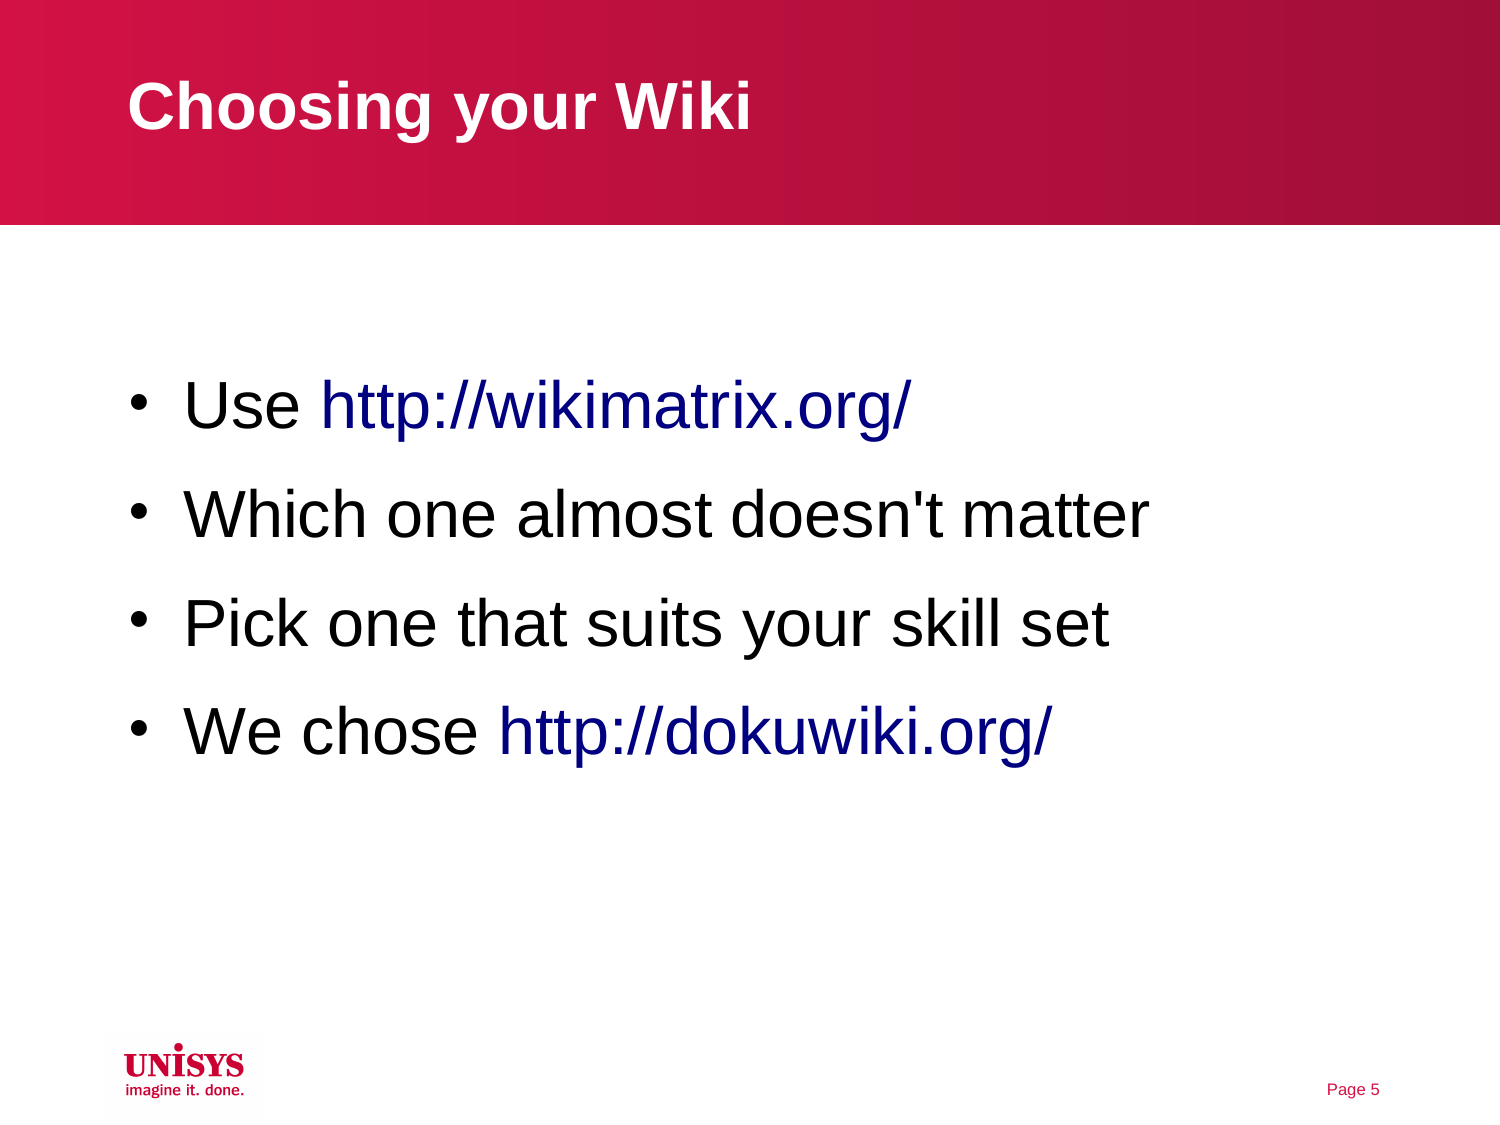

# Choosing your Wiki
Use http://wikimatrix.org/
Which one almost doesn't matter
Pick one that suits your skill set
We chose http://dokuwiki.org/
5